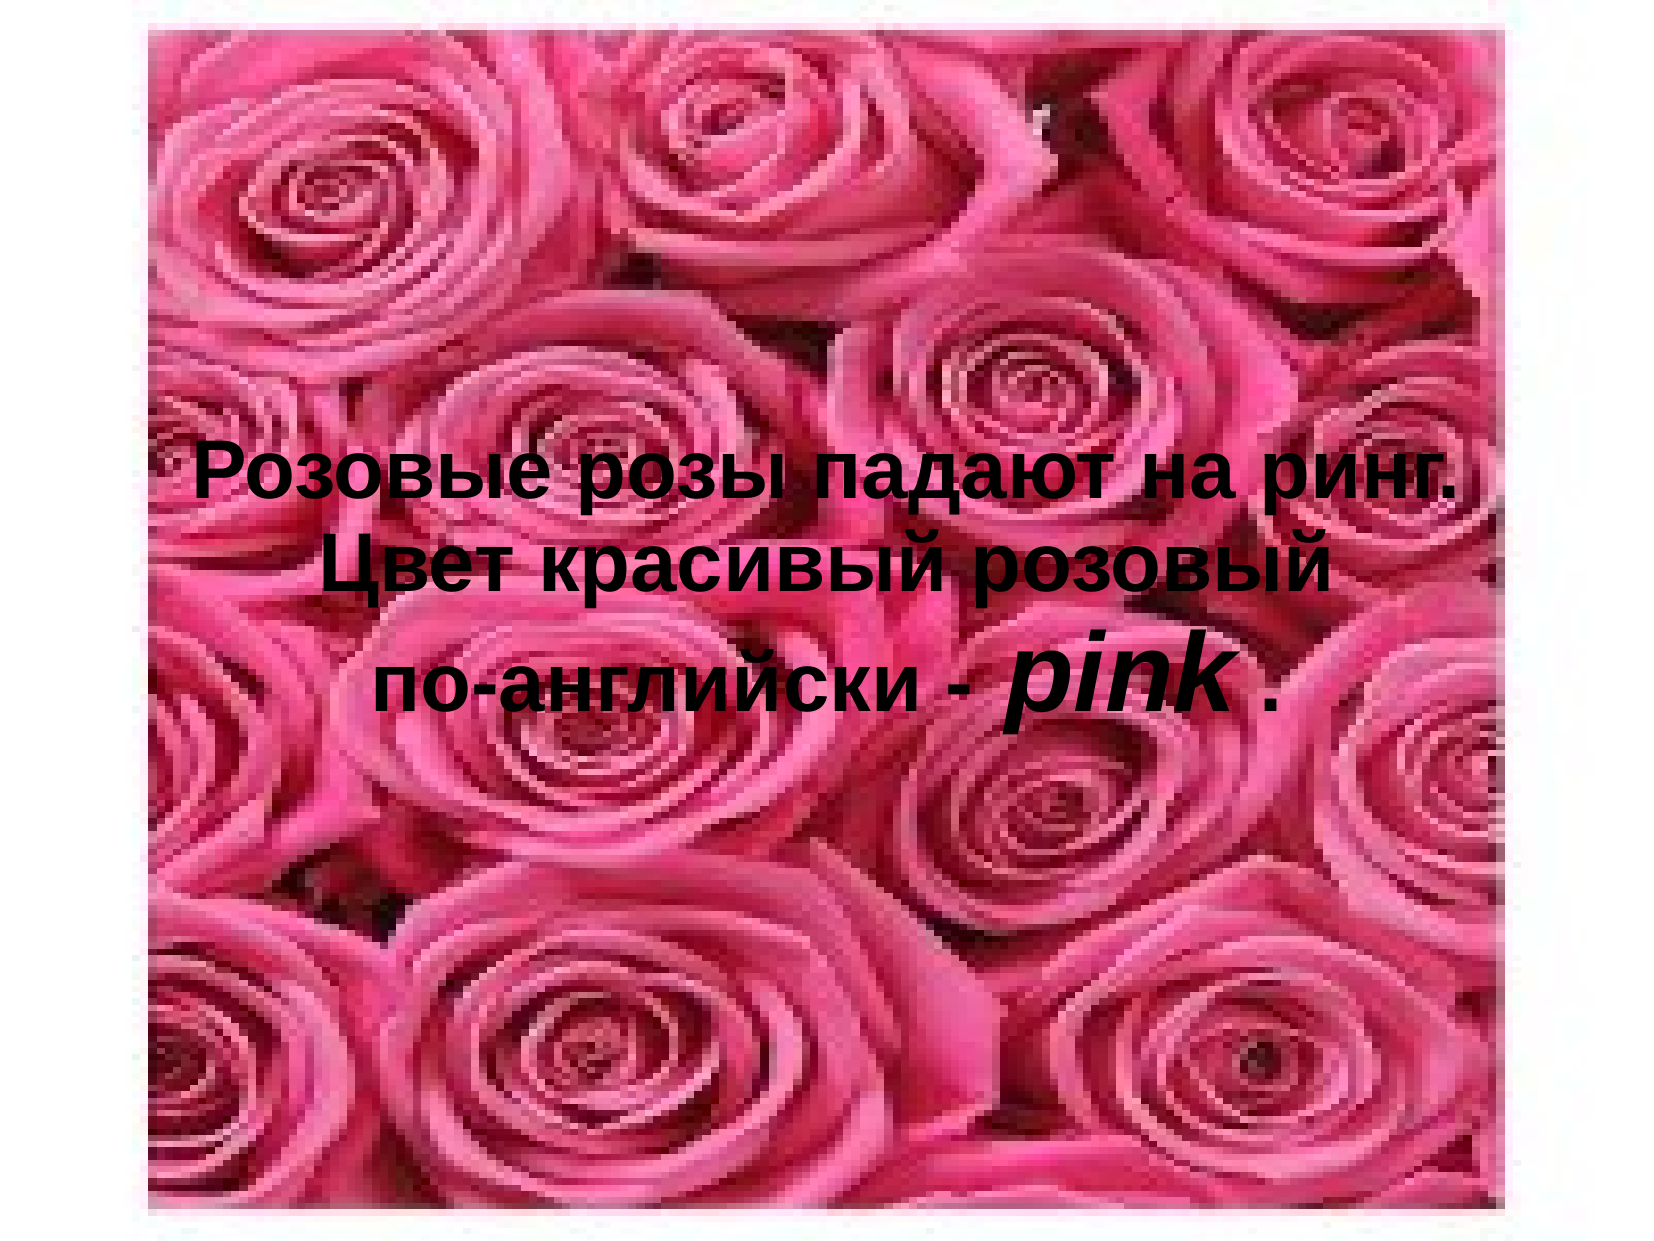

# Розовые розы падают на ринг.
Цвет красивый розовый
по-английски - pink .